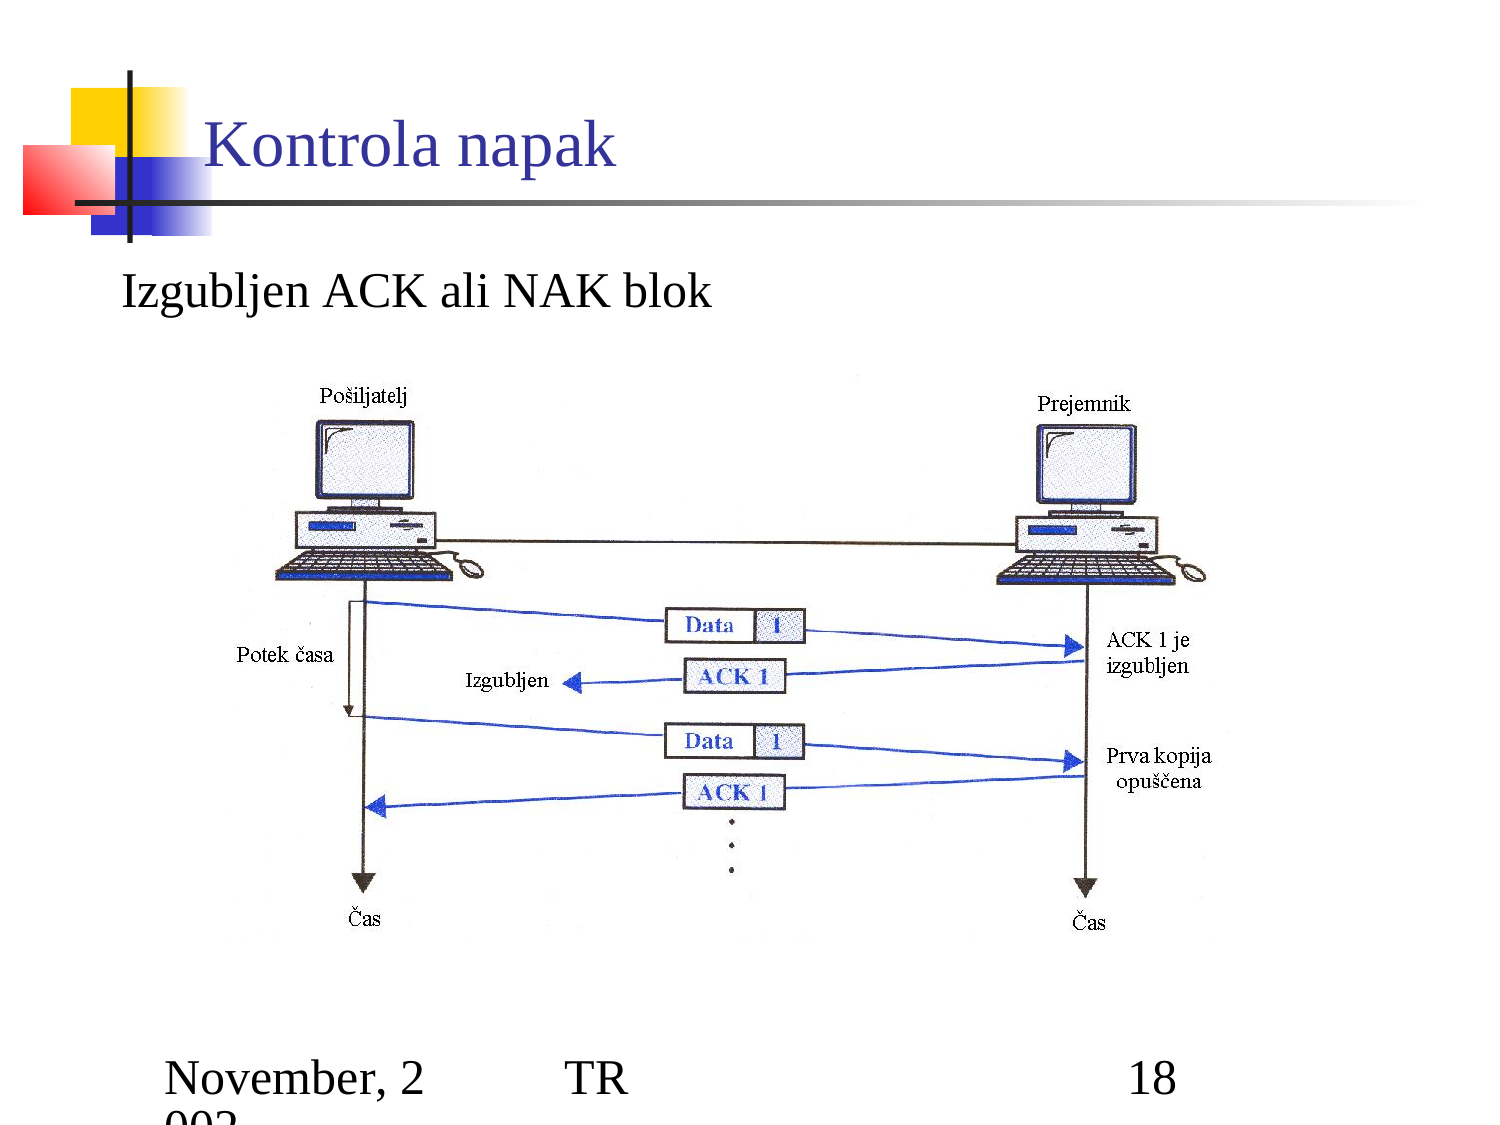

# Kontrola napak
	Izgubljen ACK ali NAK blok
November, 2002
TR
18